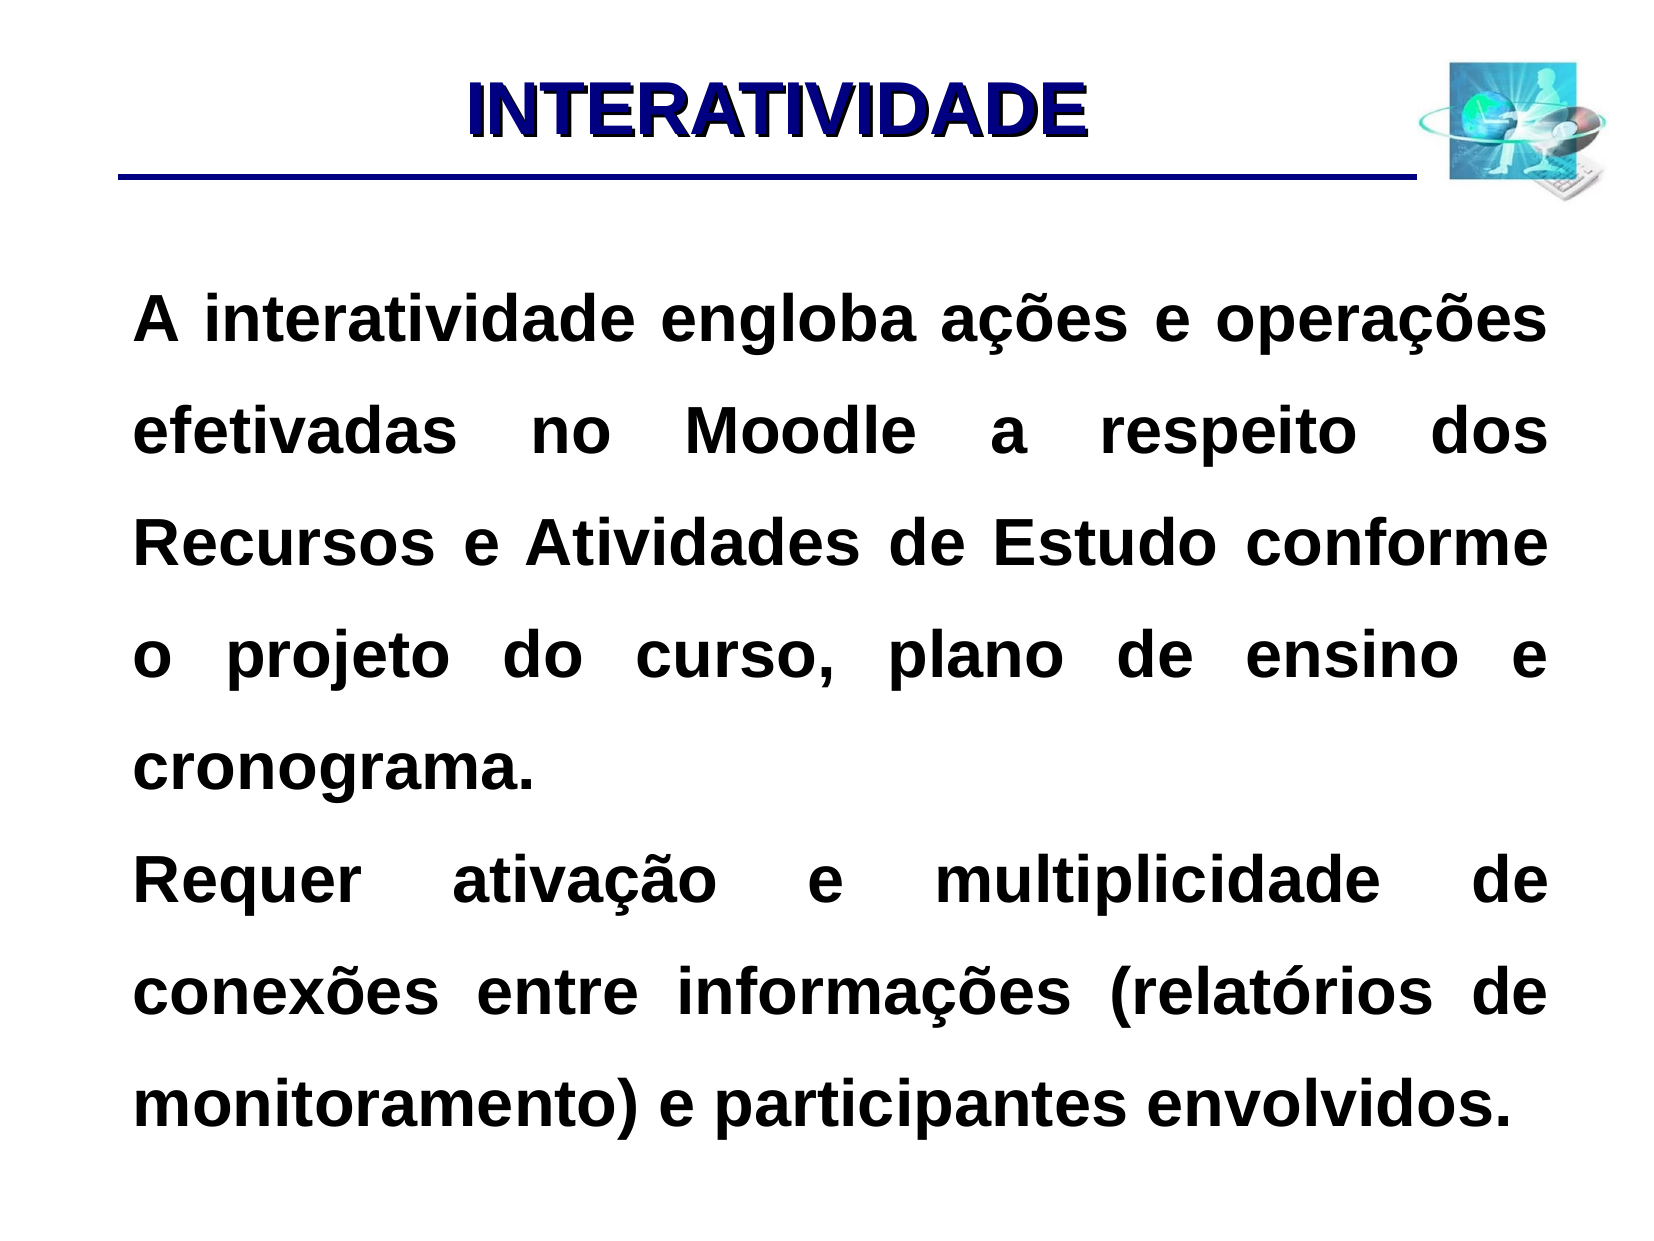

INTERATIVIDADE
A interatividade engloba ações e operações efetivadas no Moodle a respeito dos Recursos e Atividades de Estudo conforme o projeto do curso, plano de ensino e cronograma.
Requer ativação e multiplicidade de conexões entre informações (relatórios de monitoramento) e participantes envolvidos.